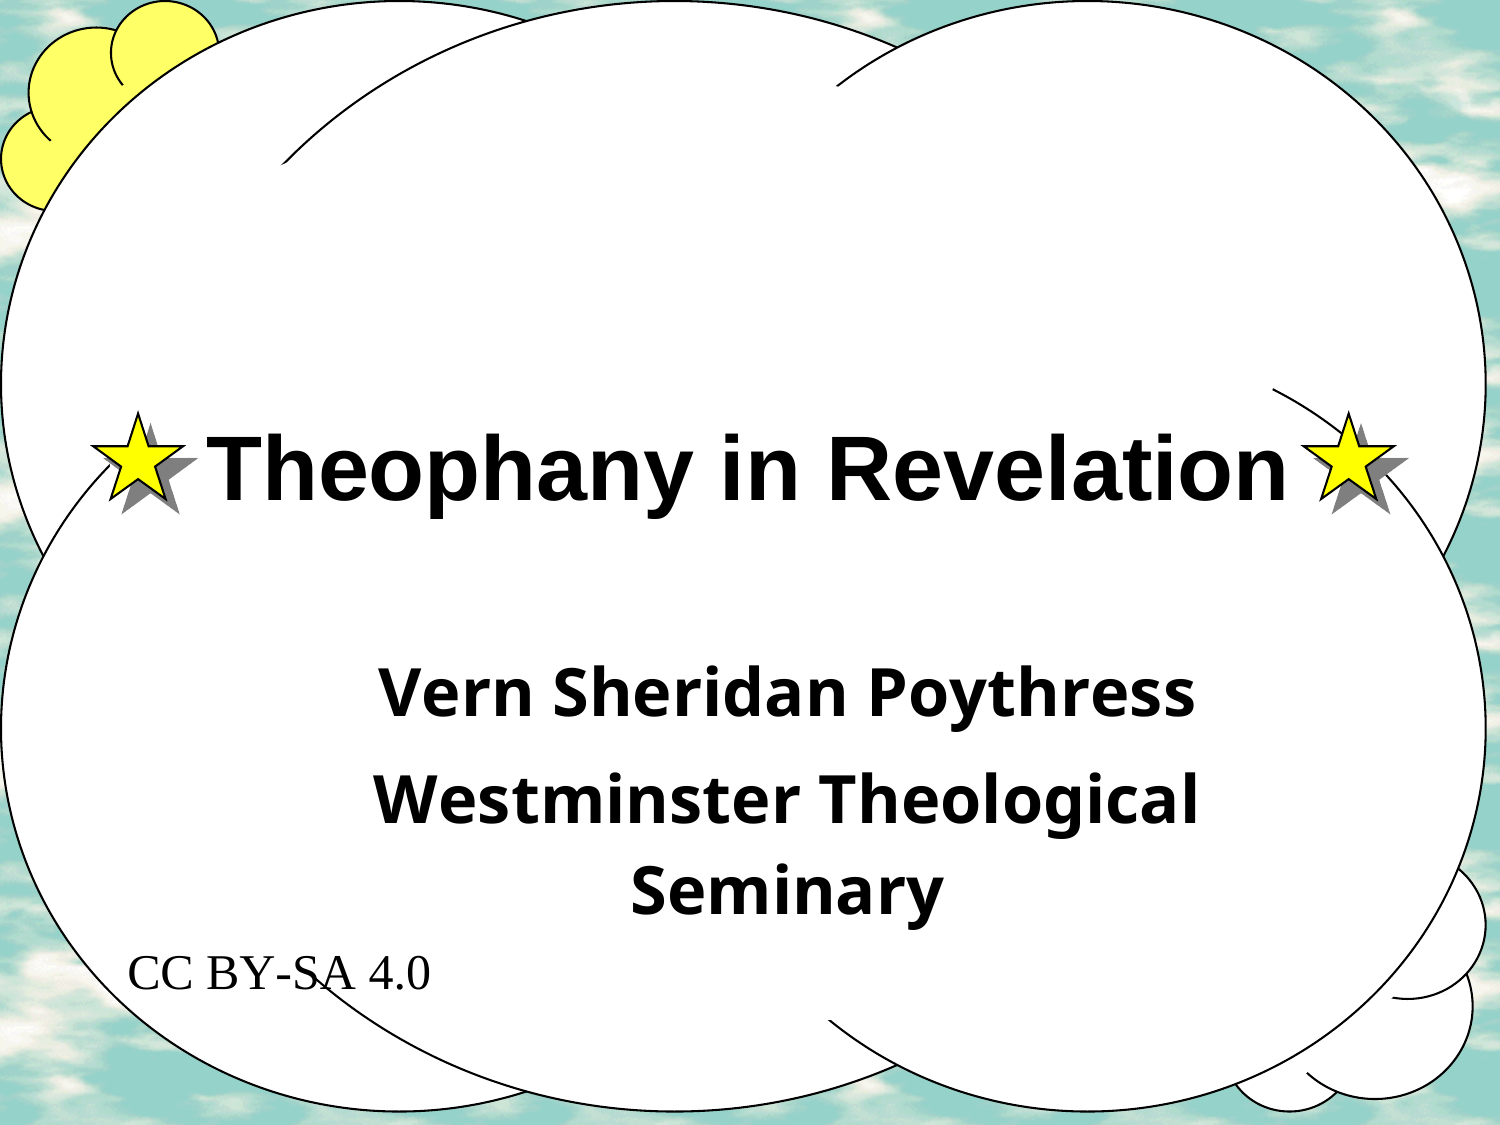

# Theophany in Revelation
Vern Sheridan Poythress
Westminster Theological Seminary
CC BY-SA 4.0